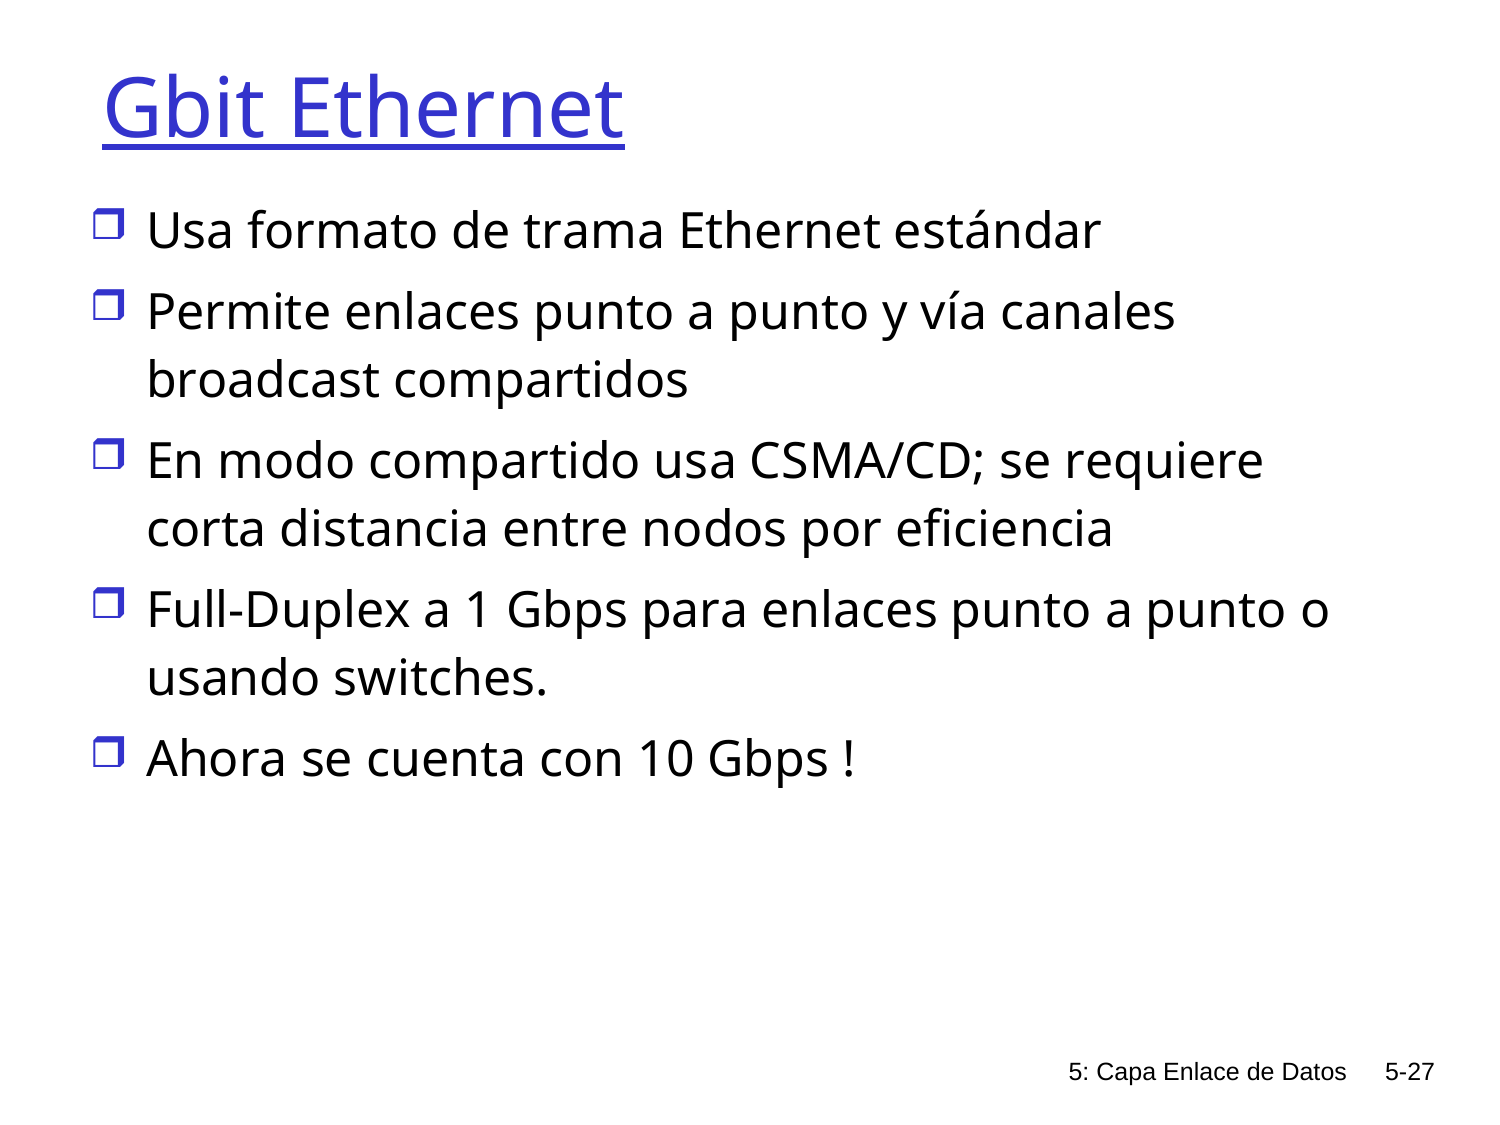

# Gbit Ethernet
Usa formato de trama Ethernet estándar
Permite enlaces punto a punto y vía canales broadcast compartidos
En modo compartido usa CSMA/CD; se requiere corta distancia entre nodos por eficiencia
Full-Duplex a 1 Gbps para enlaces punto a punto o usando switches.
Ahora se cuenta con 10 Gbps !
27